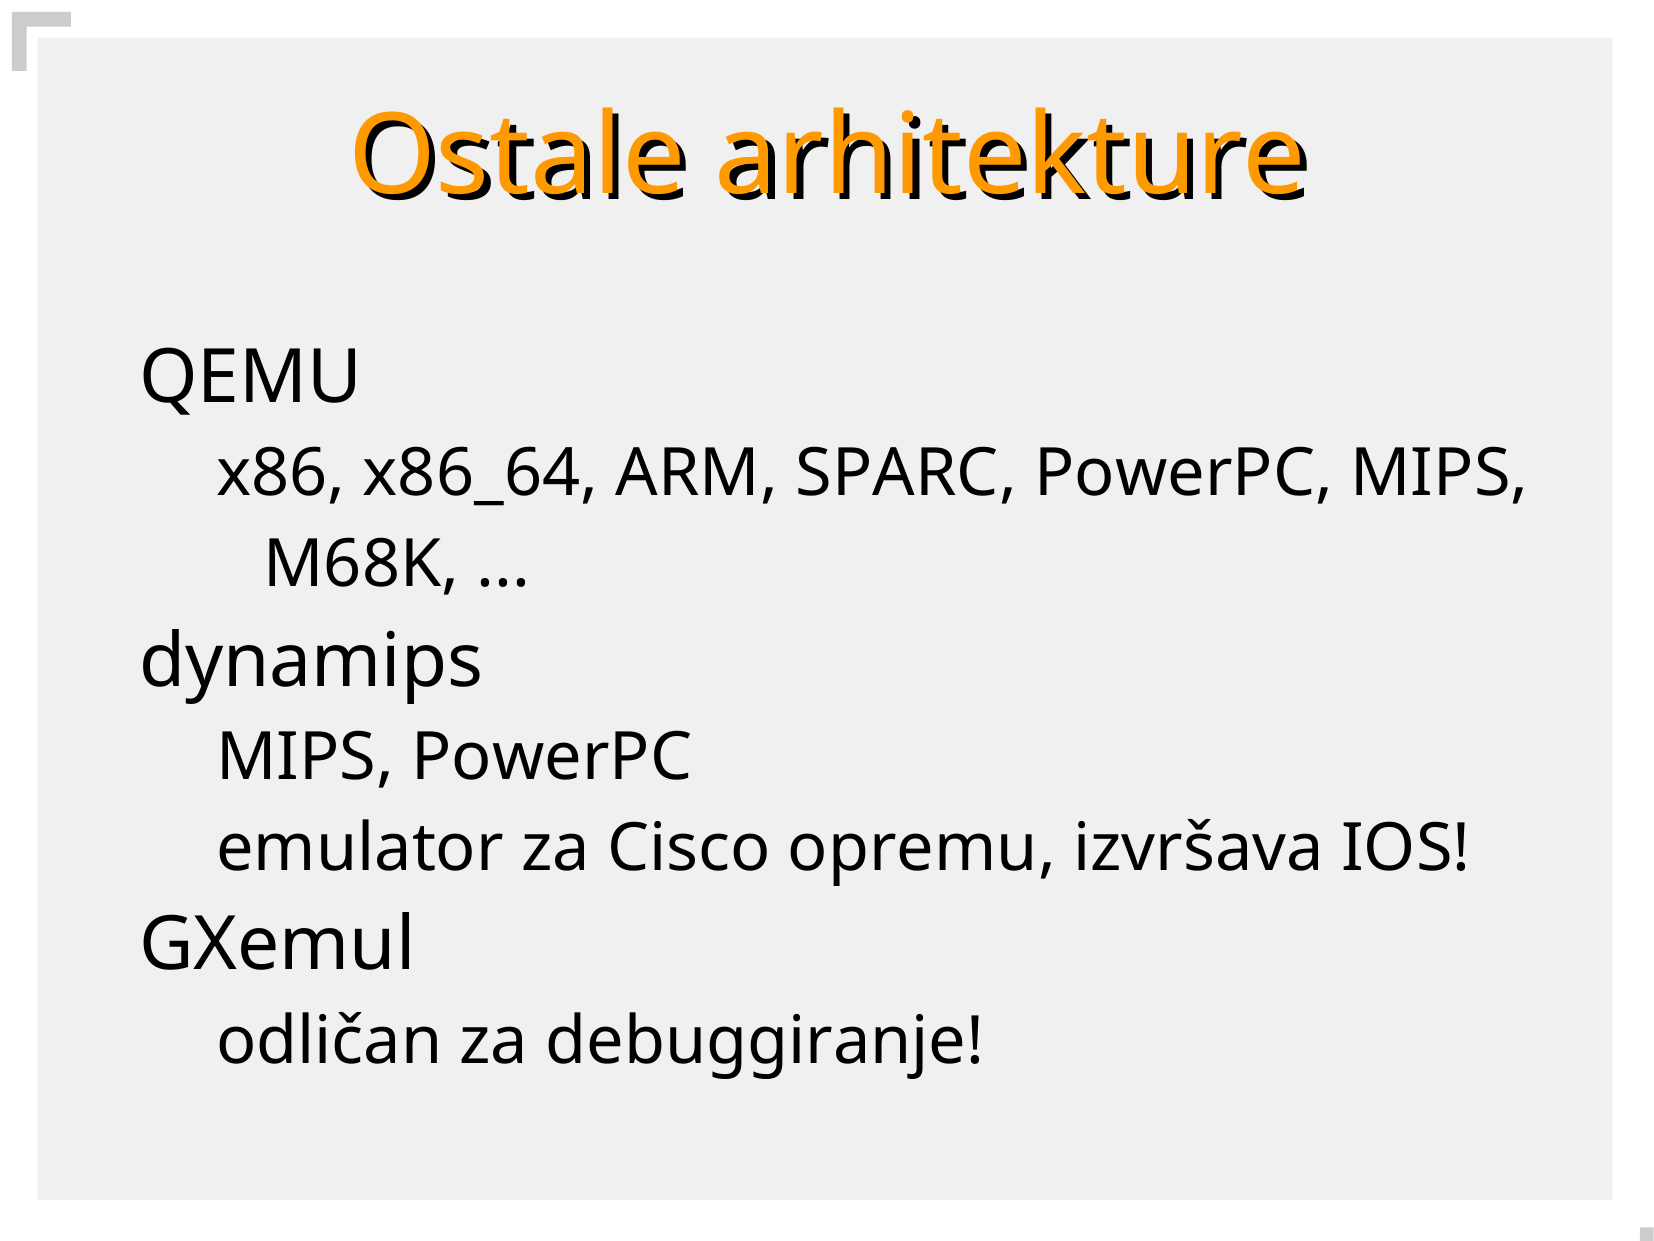

# Ostale arhitekture
QEMU
x86, x86_64, ARM, SPARC, PowerPC, MIPS, M68K, ...
dynamips
MIPS, PowerPC
emulator za Cisco opremu, izvršava IOS!
GXemul
odličan za debuggiranje!